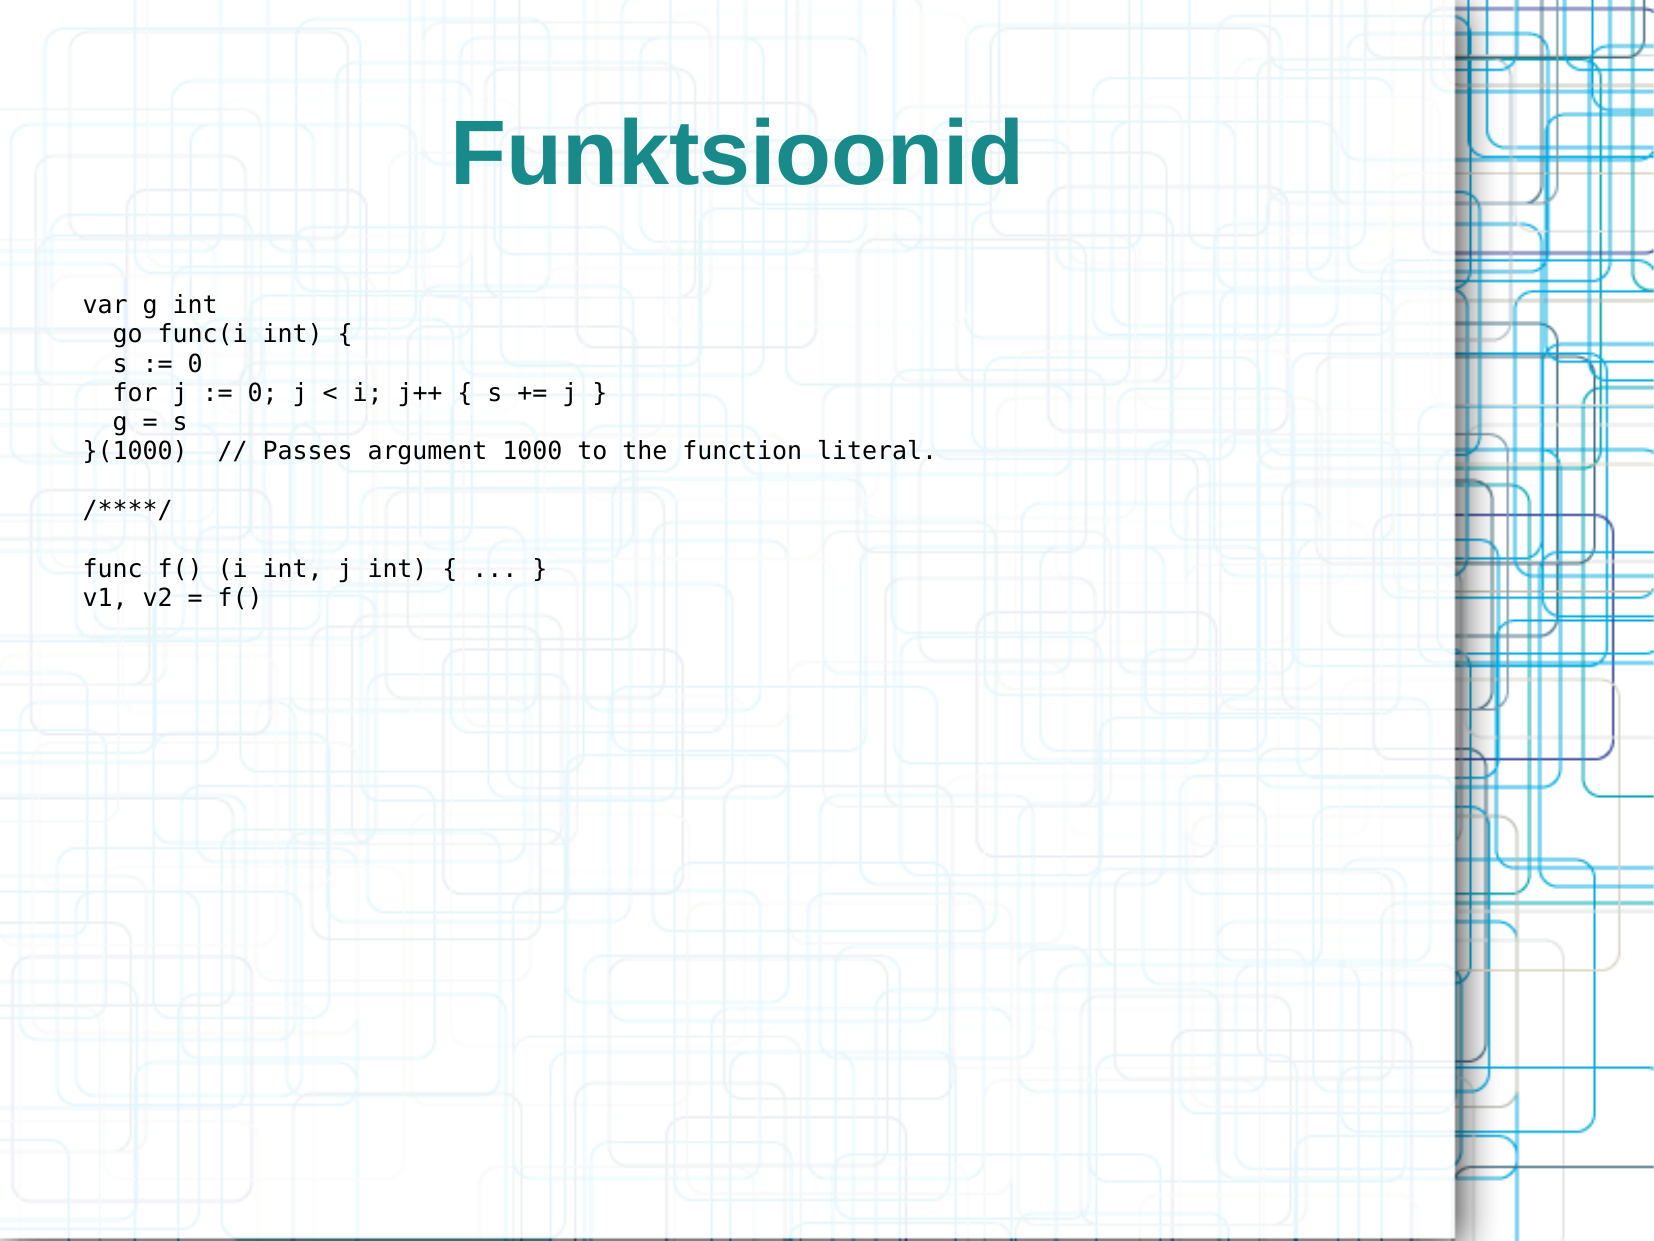

# Funktsioonid
var g int
 go func(i int) {
 s := 0
 for j := 0; j < i; j++ { s += j }
 g = s
}(1000) // Passes argument 1000 to the function literal.
/****/
func f() (i int, j int) { ... }
v1, v2 = f()